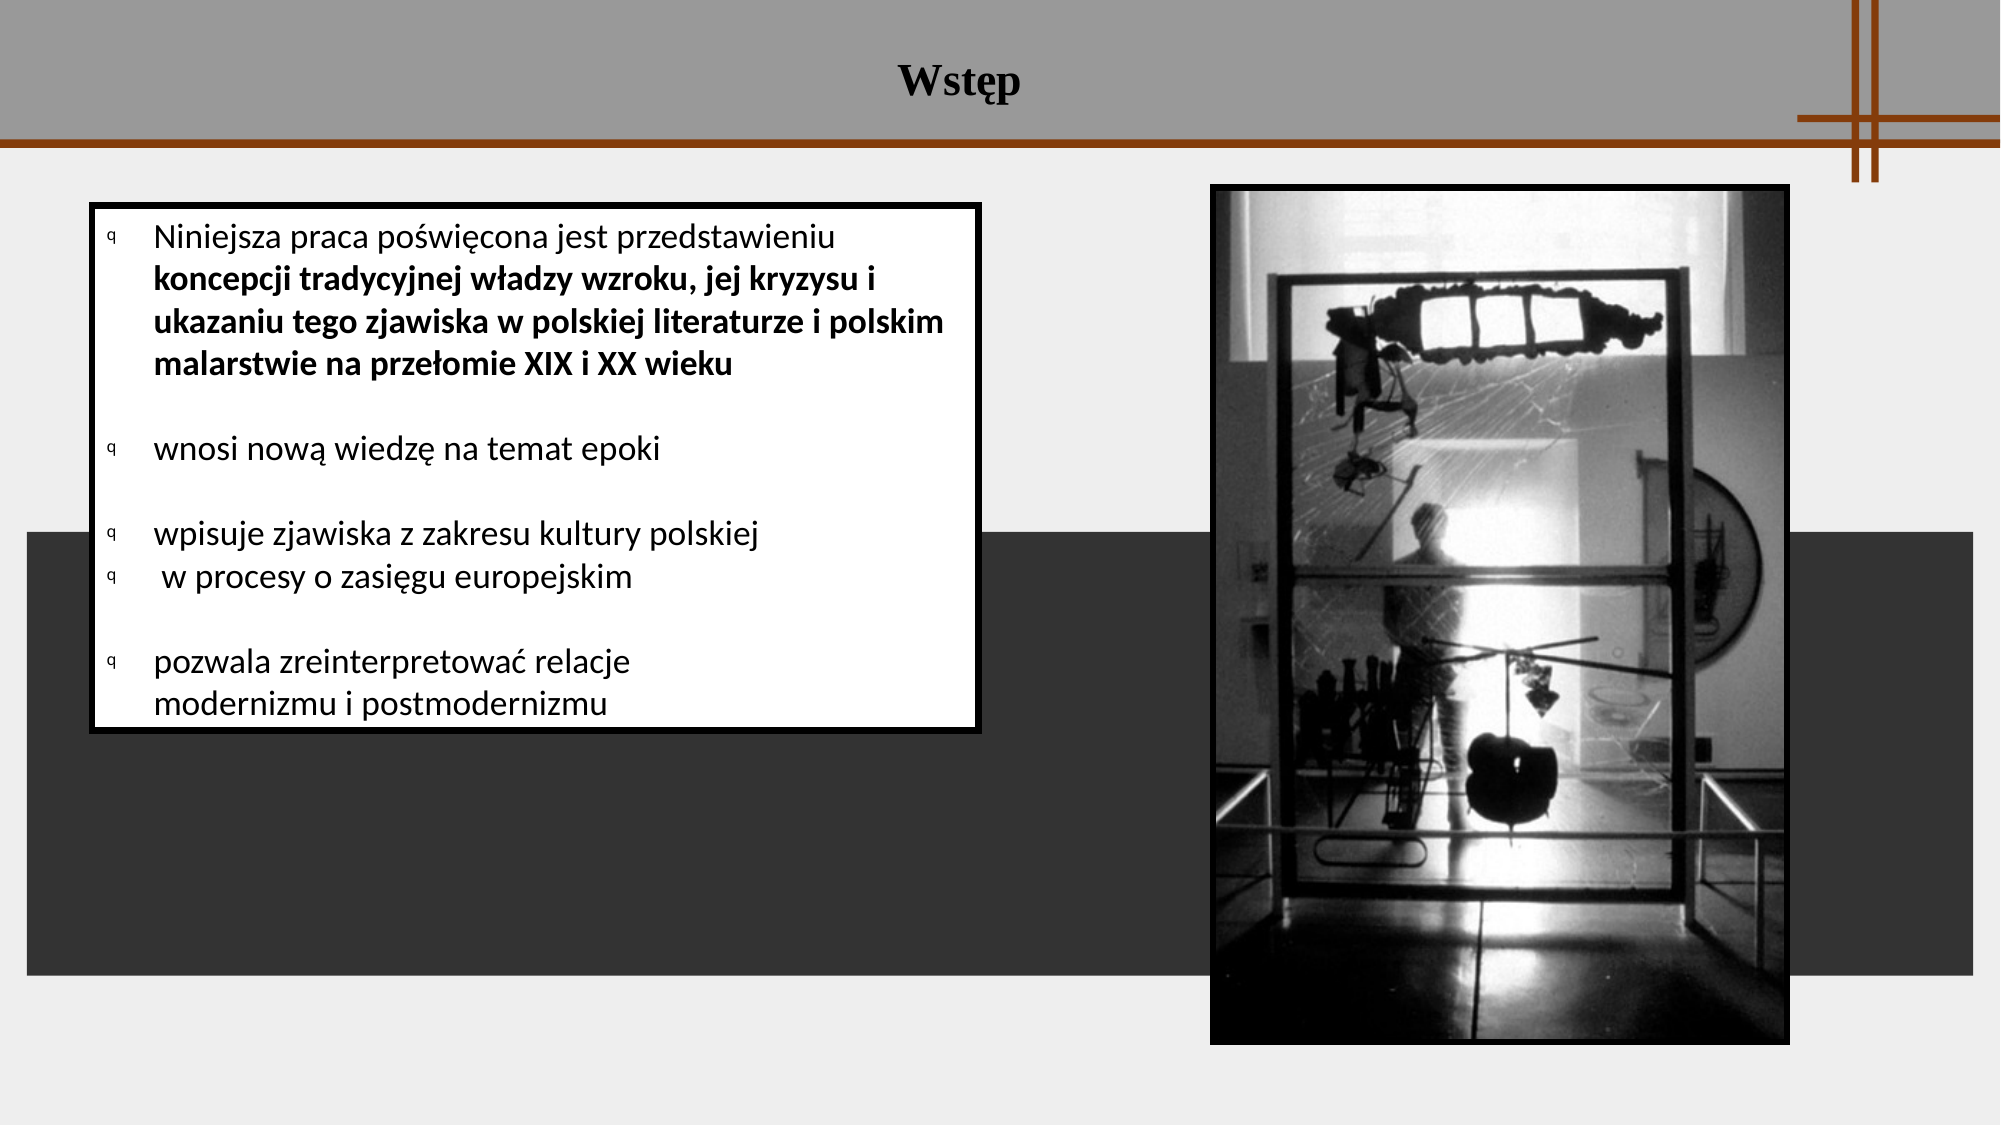

Wstęp
Niniejsza praca poświęcona jest przedstawieniu koncepcji tradycyjnej władzy wzroku, jej kryzysu i ukazaniu tego zjawiska w polskiej literaturze i polskim malarstwie na przełomie XIX i XX wieku
wnosi nową wiedzę na temat epoki
wpisuje zjawiska z zakresu kultury polskiej
 w procesy o zasięgu europejskim
pozwala zreinterpretować relacje
modernizmu i postmodernizmu